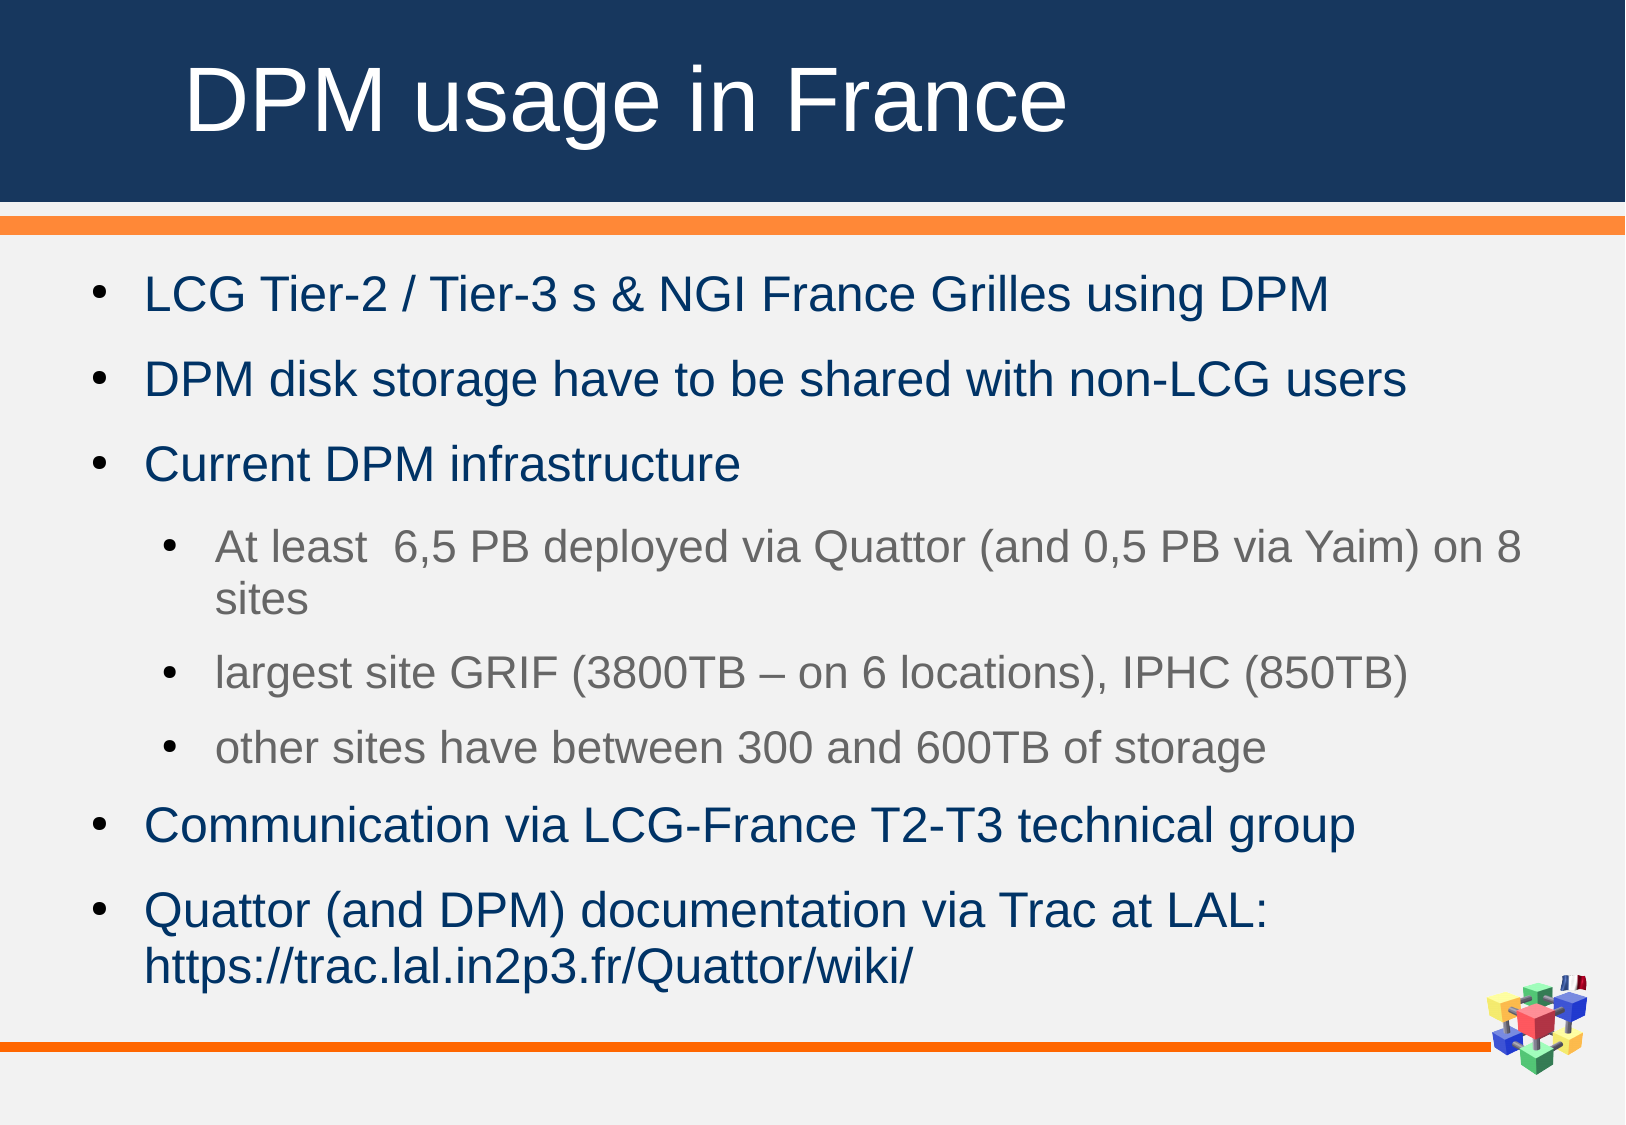

# DPM usage in France
LCG Tier-2 / Tier-3 s & NGI France Grilles using DPM
DPM disk storage have to be shared with non-LCG users
Current DPM infrastructure
At least 6,5 PB deployed via Quattor (and 0,5 PB via Yaim) on 8 sites
largest site GRIF (3800TB – on 6 locations), IPHC (850TB)
other sites have between 300 and 600TB of storage
Communication via LCG-France T2-T3 technical group
Quattor (and DPM) documentation via Trac at LAL: https://trac.lal.in2p3.fr/Quattor/wiki/